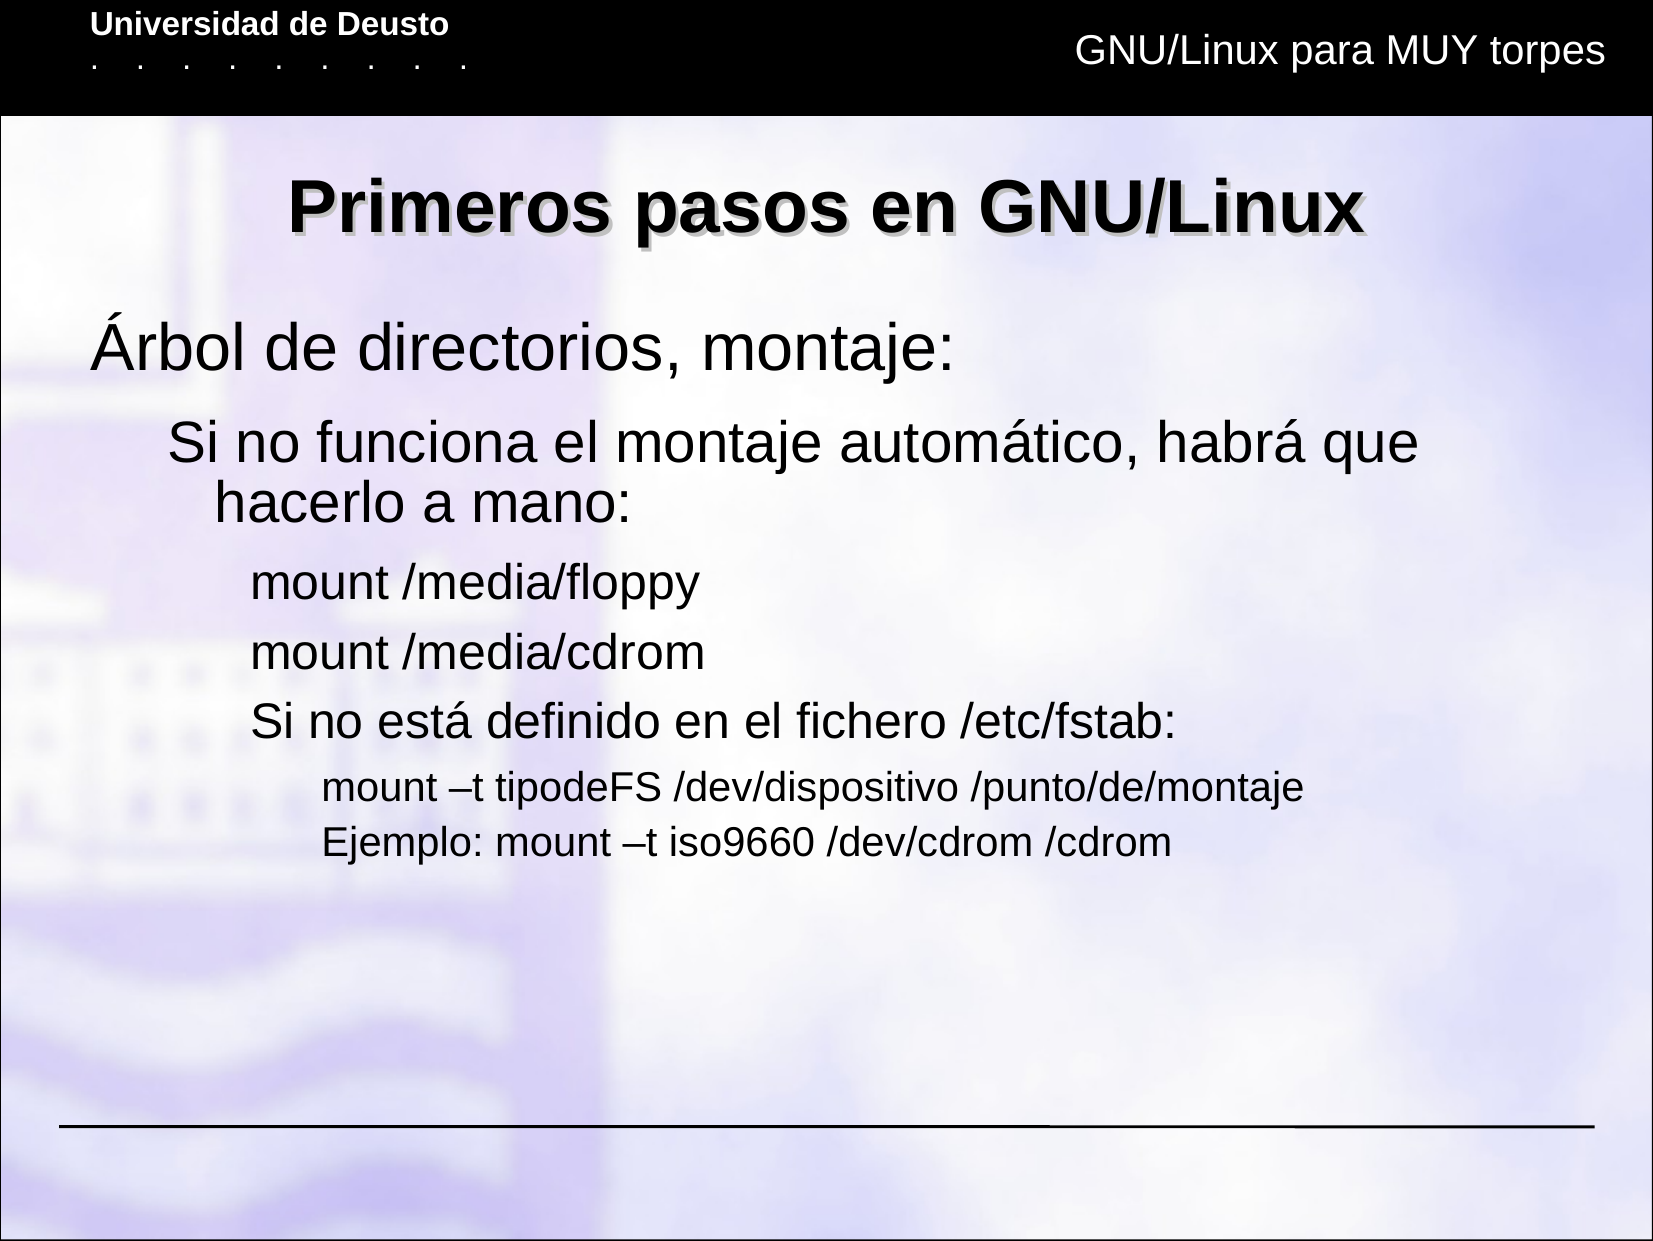

# Primeros pasos en GNU/Linux
Árbol de directorios, montaje:
Si no funciona el montaje automático, habrá que hacerlo a mano:
mount /media/floppy
mount /media/cdrom
Si no está definido en el fichero /etc/fstab:
mount –t tipodeFS /dev/dispositivo /punto/de/montaje
Ejemplo: mount –t iso9660 /dev/cdrom /cdrom